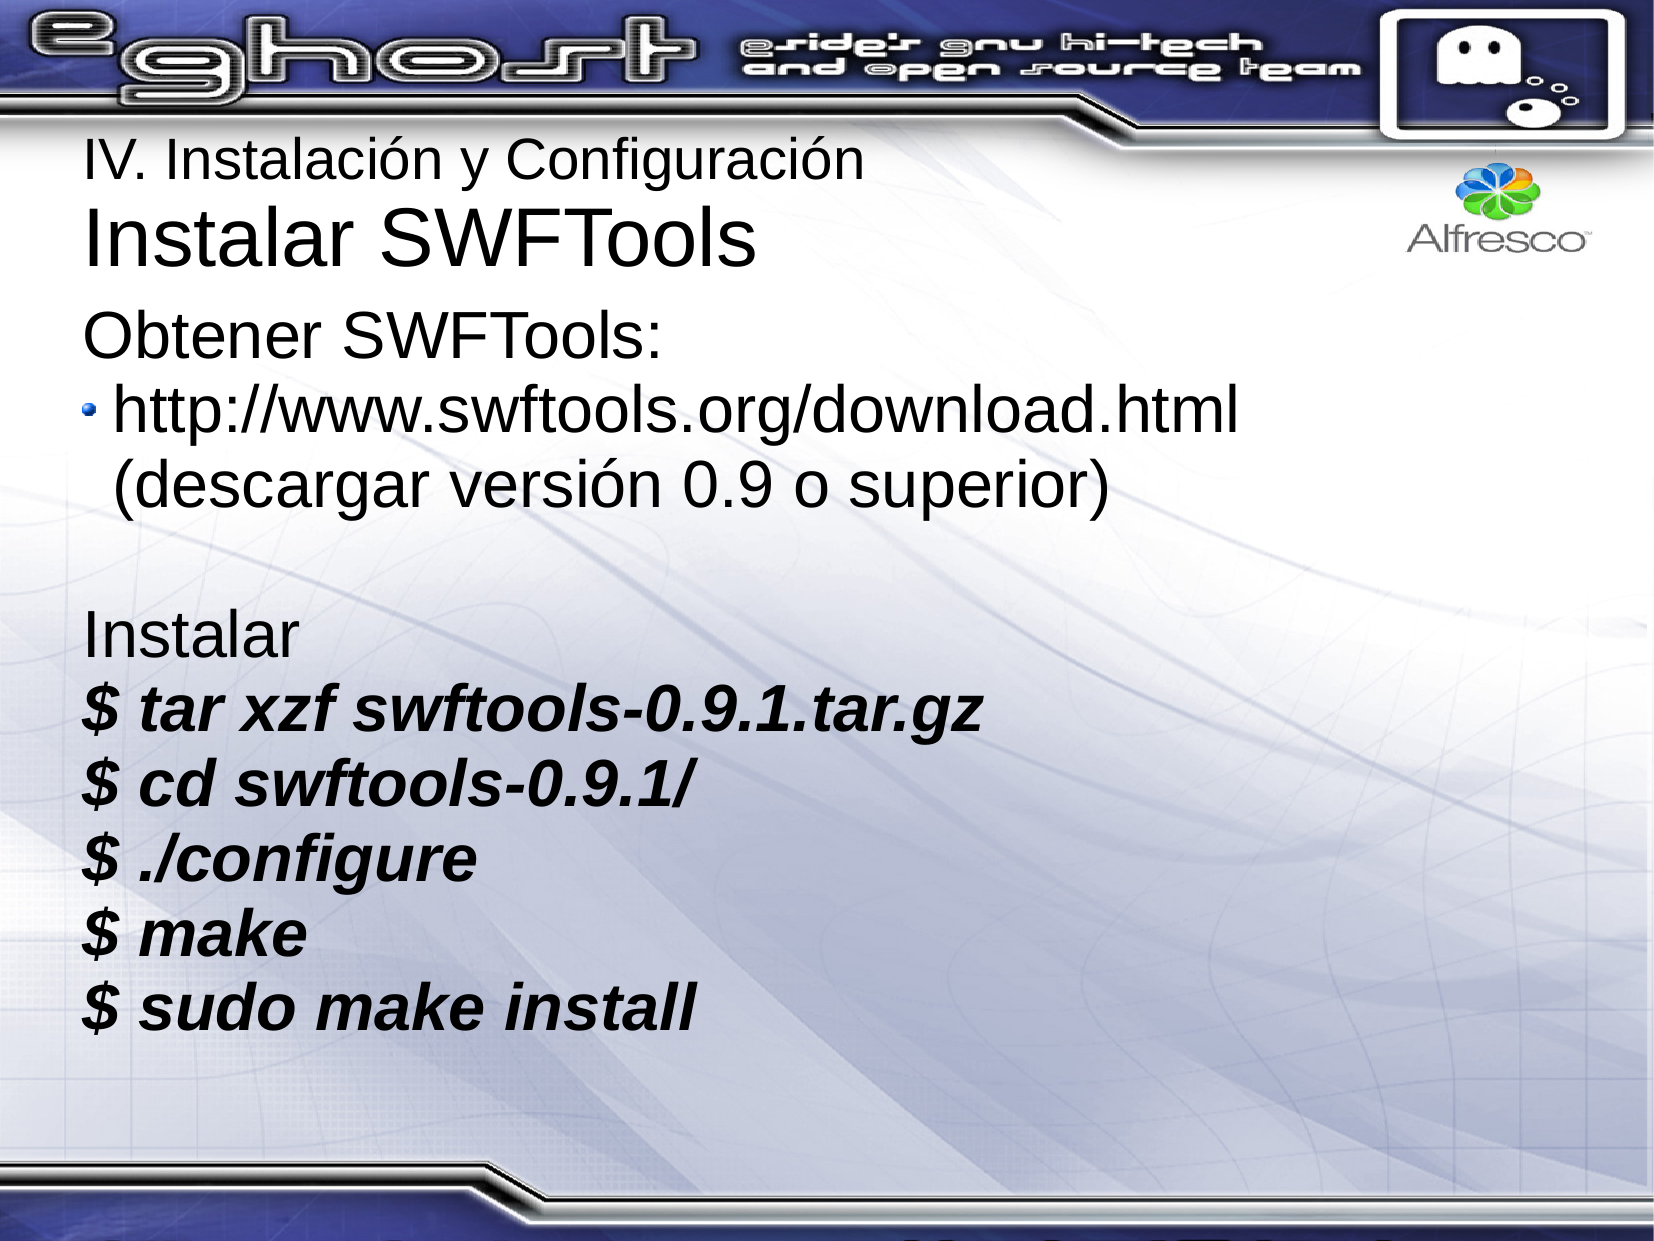

# IV. Instalación y Configuración Instalar SWFTools
Obtener SWFTools:
http://www.swftools.org/download.html (descargar versión 0.9 o superior)
Instalar
$ tar xzf swftools-0.9.1.tar.gz
$ cd swftools-0.9.1/
$ ./configure
$ make
$ sudo make install